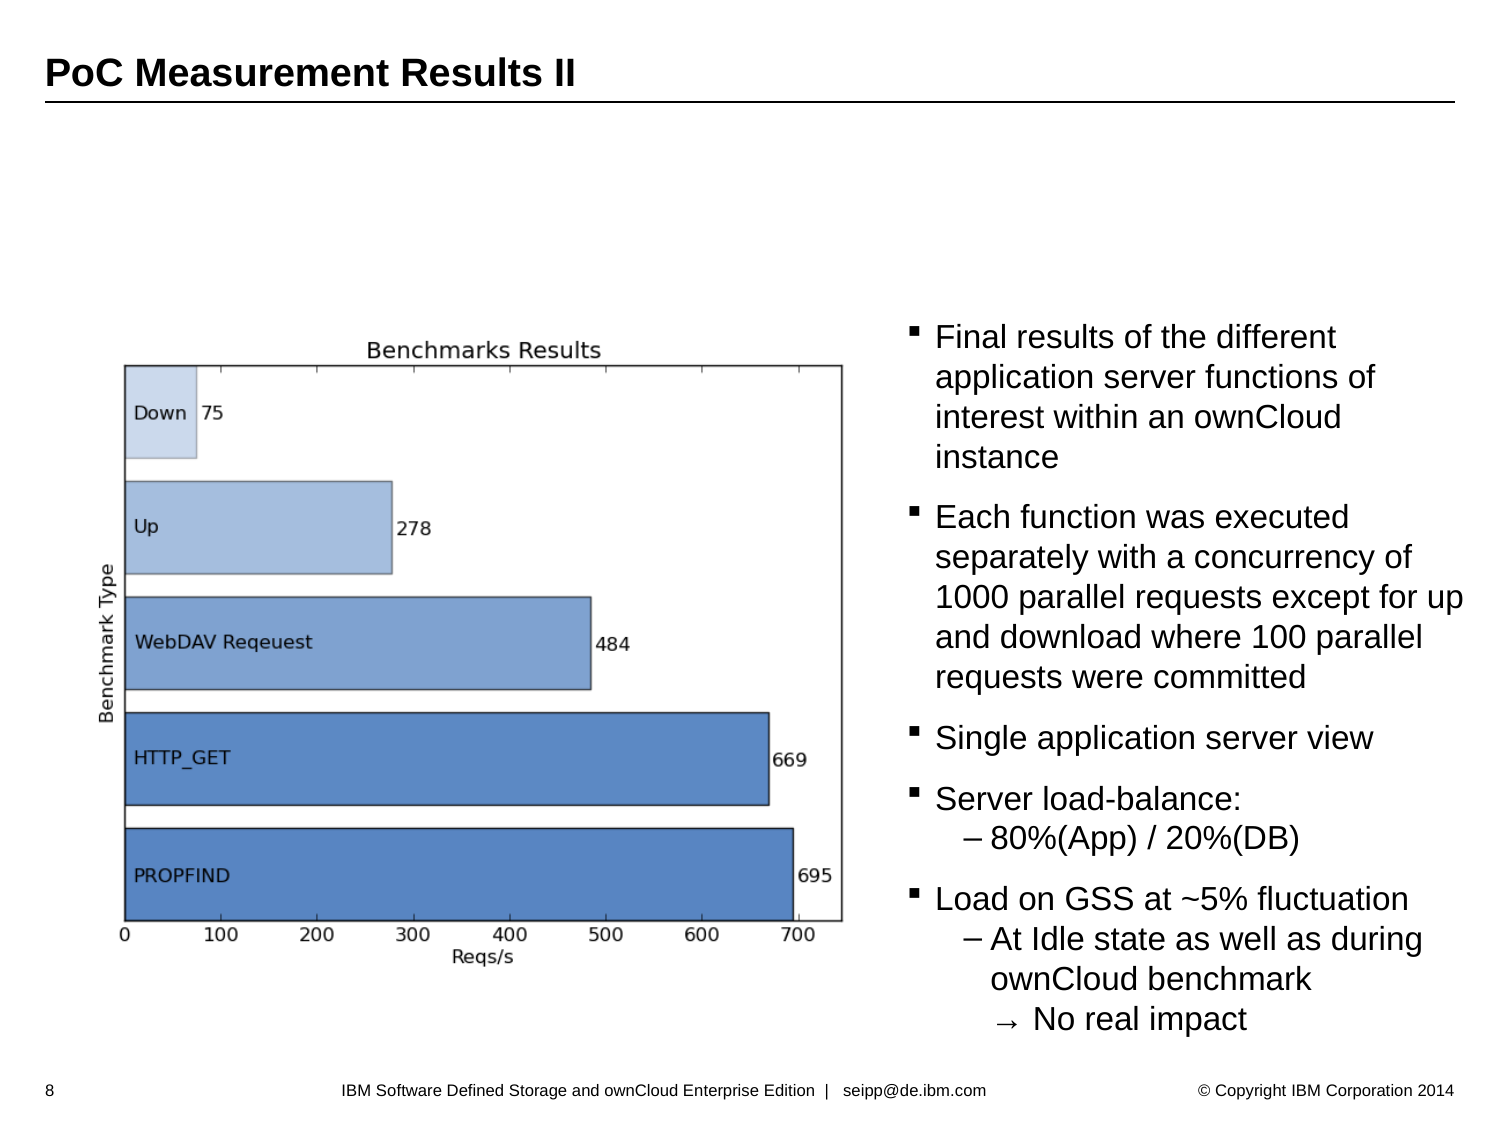

# PoC Measurement Results II
Final results of the different application server functions of interest within an ownCloud instance
Each function was executed separately with a concurrency of 1000 parallel requests except for up and download where 100 parallel requests were committed
Single application server view
Server load-balance:
80%(App) / 20%(DB)
Load on GSS at ~5% fluctuation
At Idle state as well as during ownCloud benchmark
→ No real impact
8
IBM Software Defined Storage and ownCloud Enterprise Edition | seipp@de.ibm.com